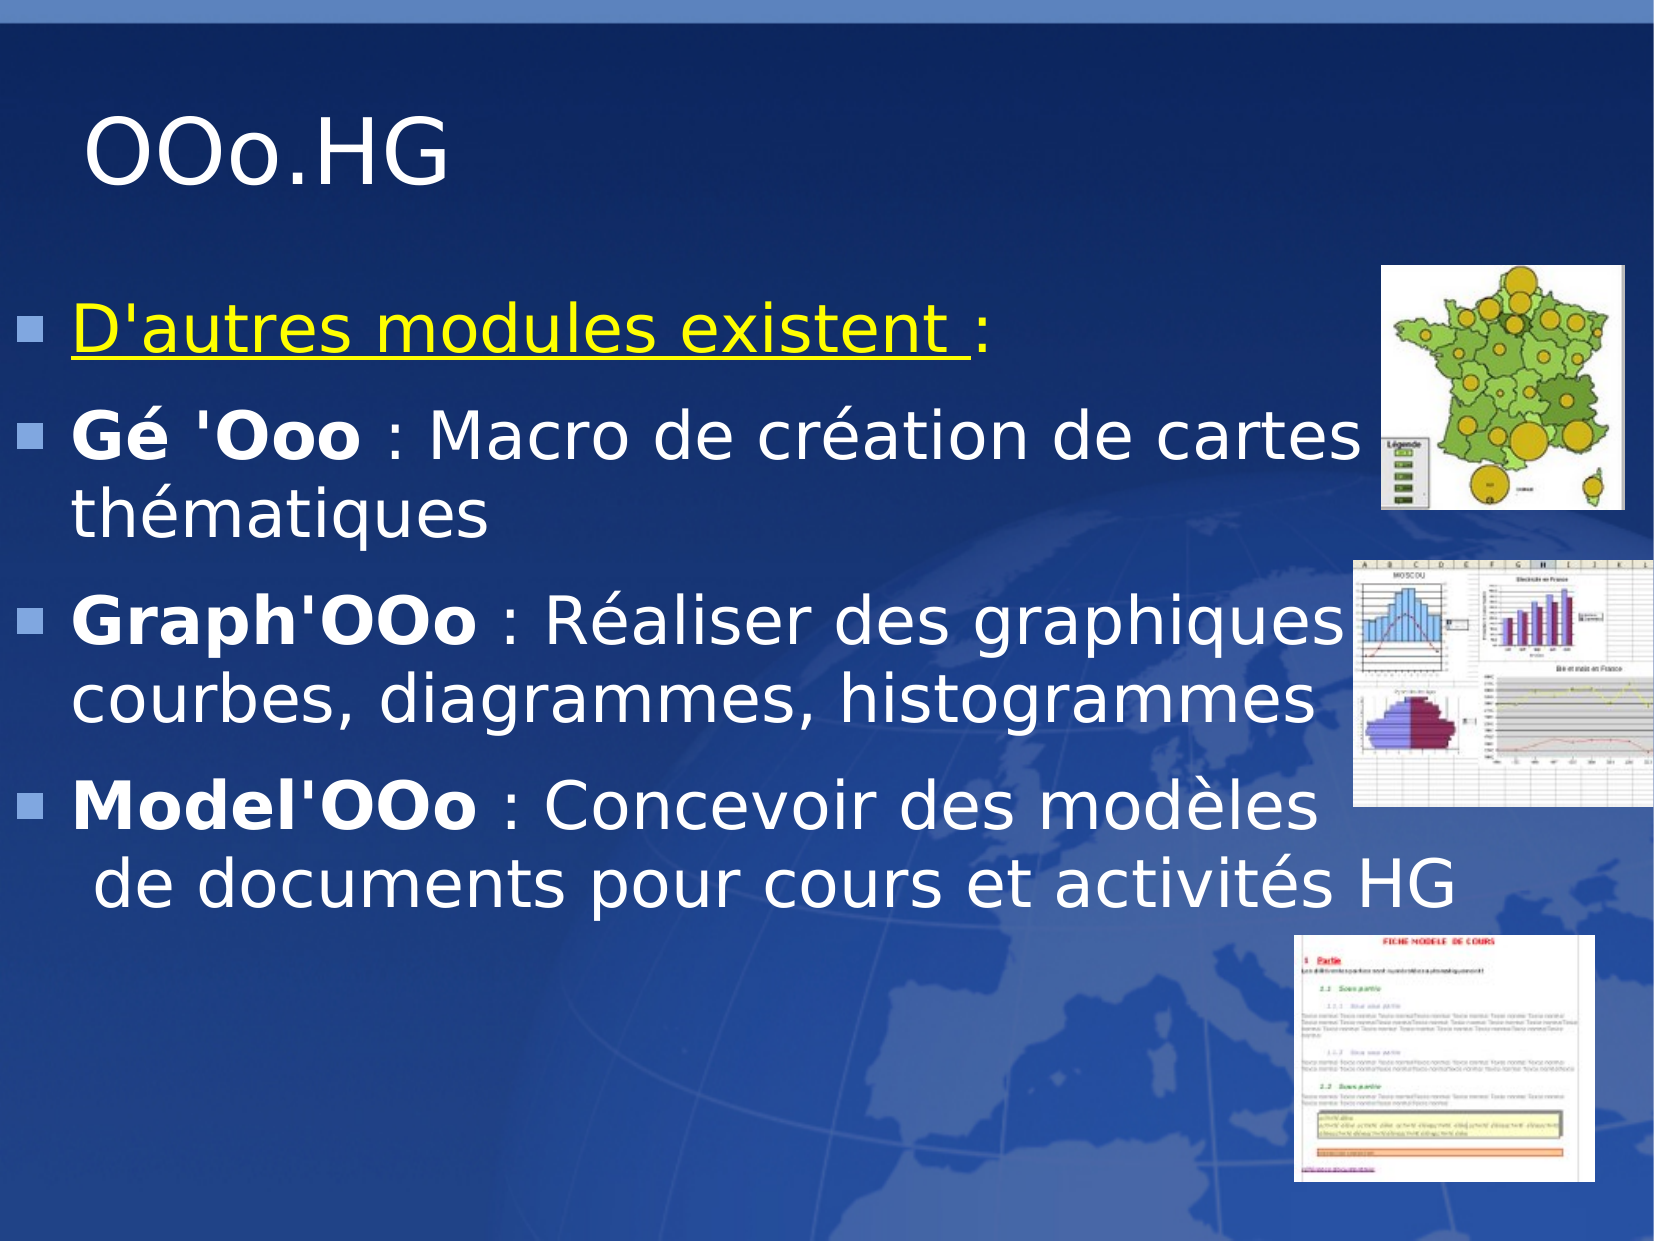

# OOo.HG
D'autres modules existent :
Gé 'Ooo : Macro de création de cartes thématiques
Graph'OOo : Réaliser des graphiques : courbes, diagrammes, histogrammes
Model'OOo : Concevoir des modèles
 de documents pour cours et activités HG